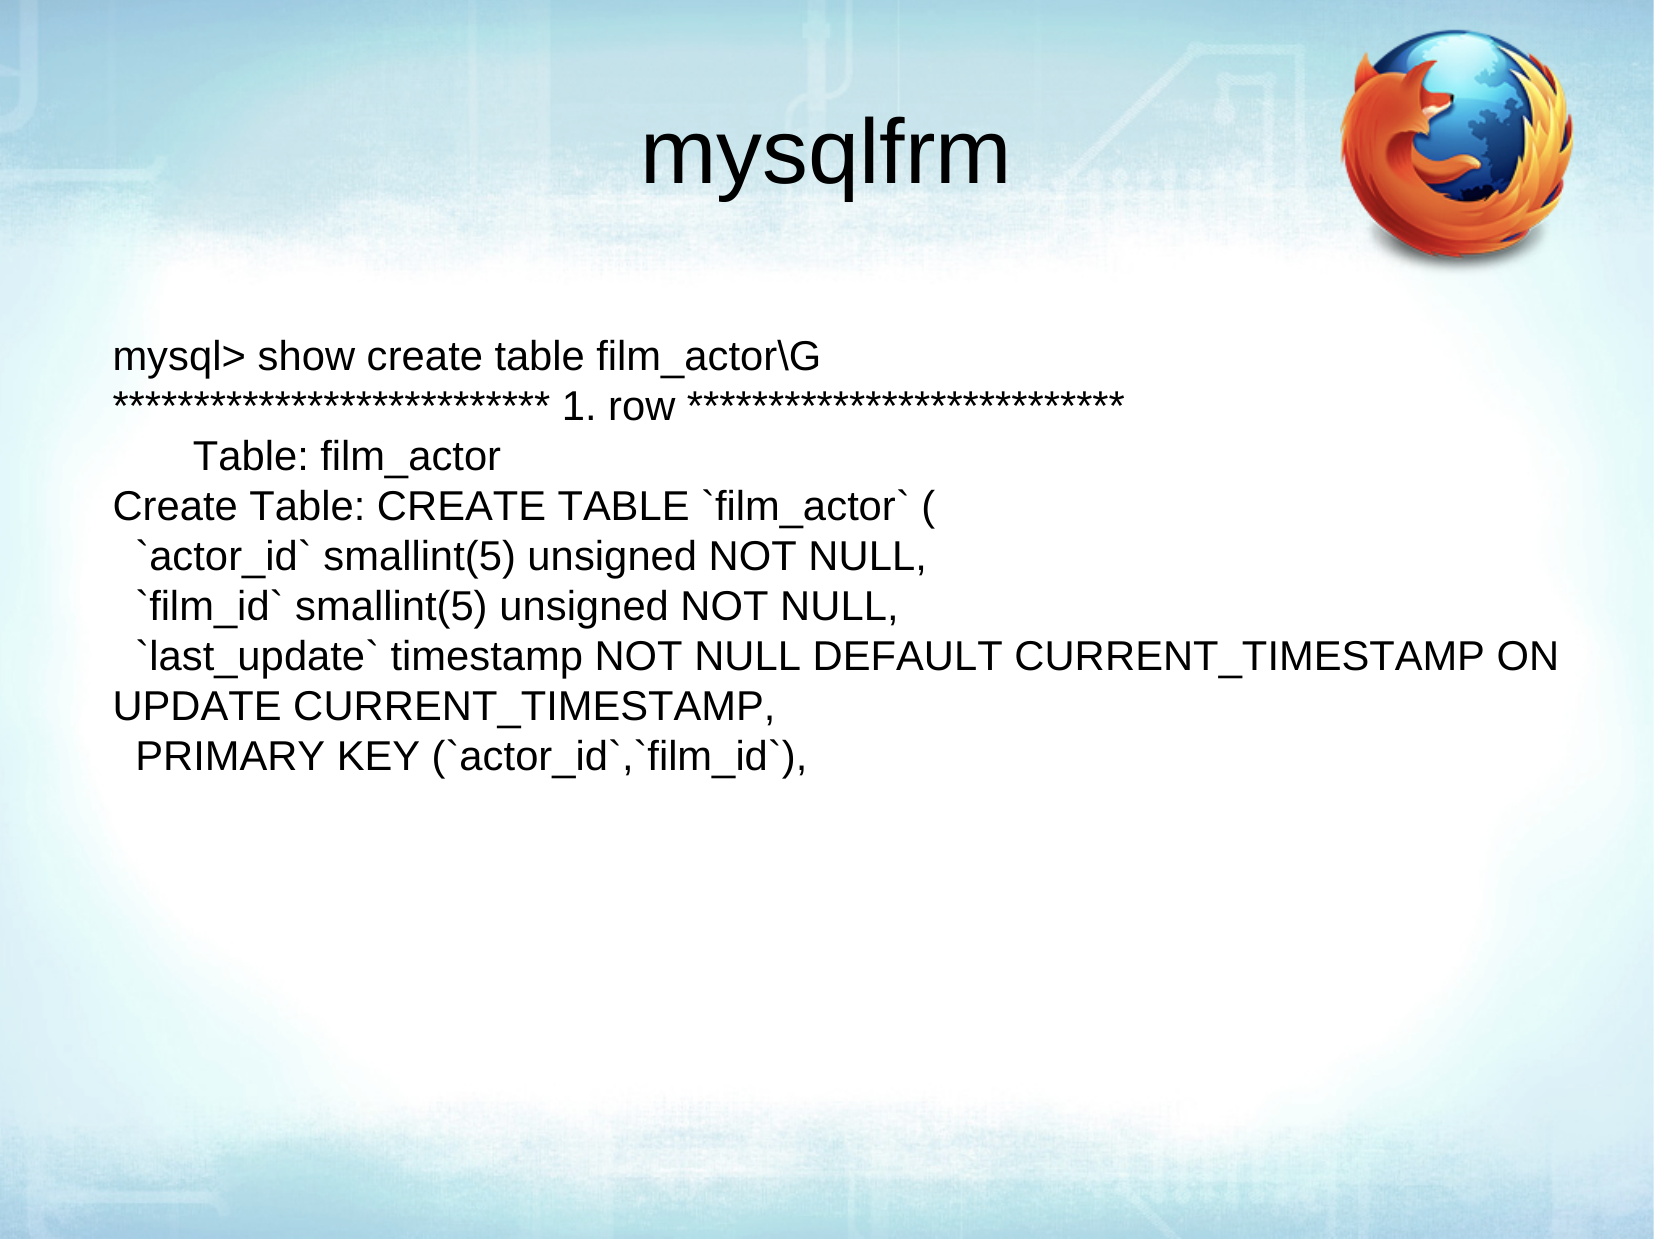

# mysqlfrm
mysql> show create table film_actor\G
*************************** 1. row ***************************
 Table: film_actor
Create Table: CREATE TABLE `film_actor` (
 `actor_id` smallint(5) unsigned NOT NULL,
 `film_id` smallint(5) unsigned NOT NULL,
 `last_update` timestamp NOT NULL DEFAULT CURRENT_TIMESTAMP ON UPDATE CURRENT_TIMESTAMP,
 PRIMARY KEY (`actor_id`,`film_id`),